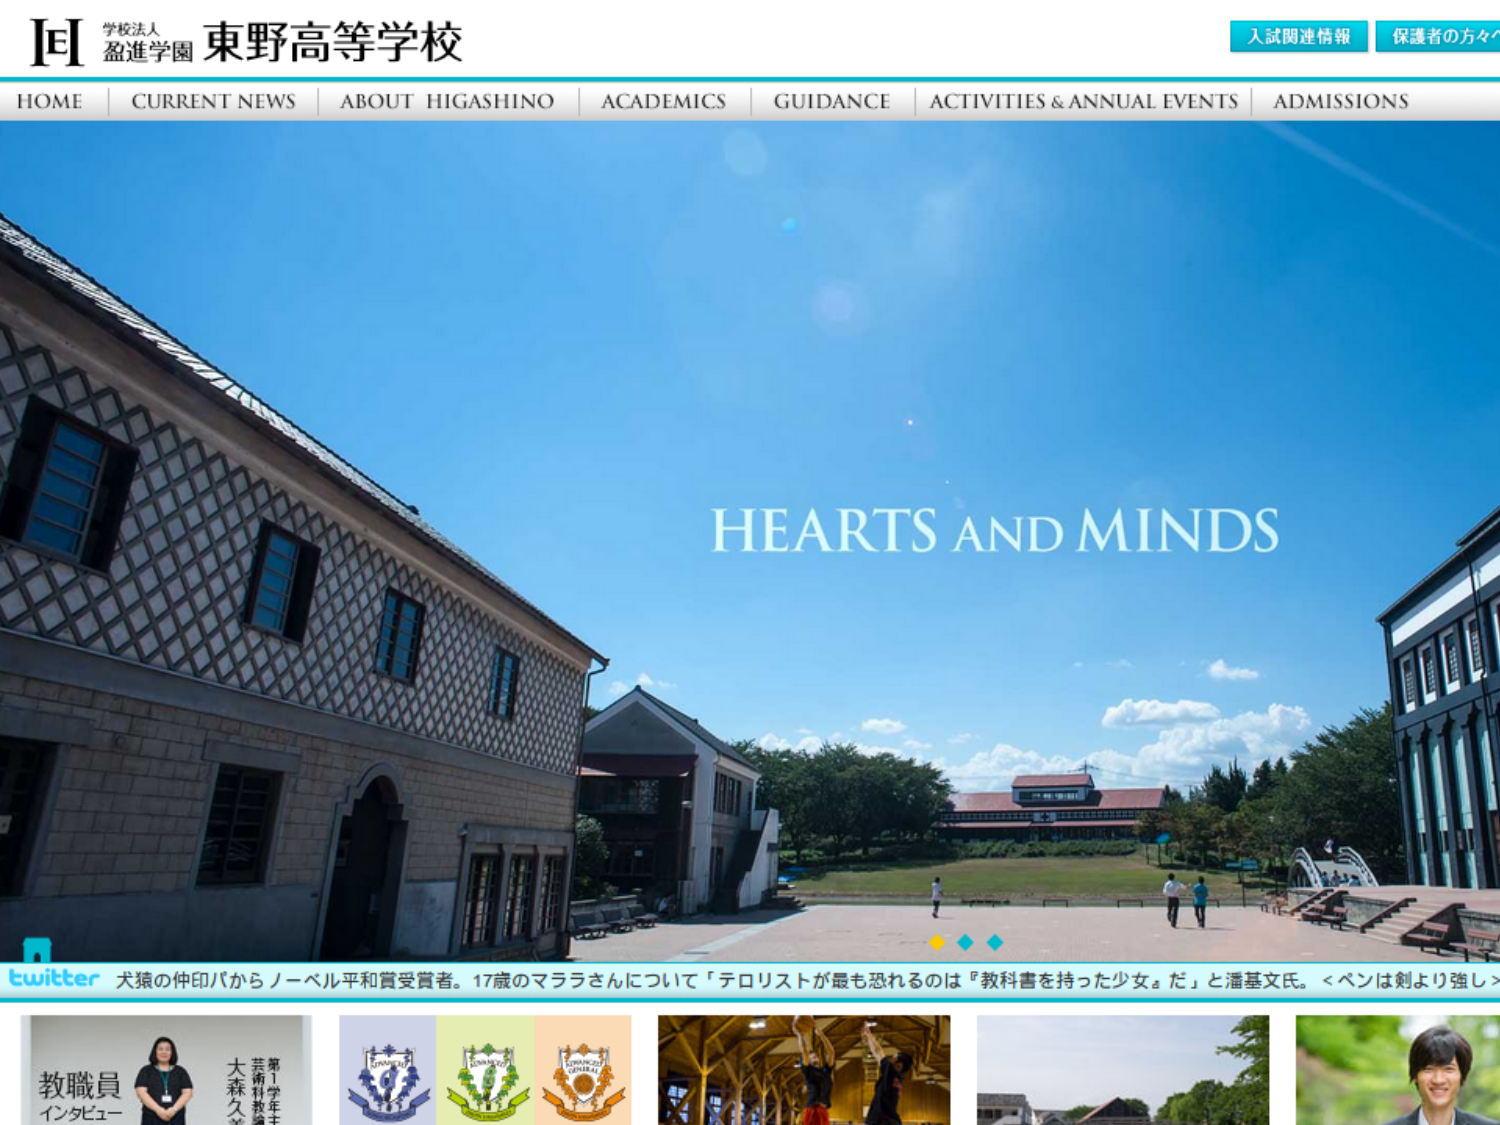

# The Eishin Higashino high school campus by Christopher Alexander opened in 1985
Unfolding values in places, spaces and paces
8